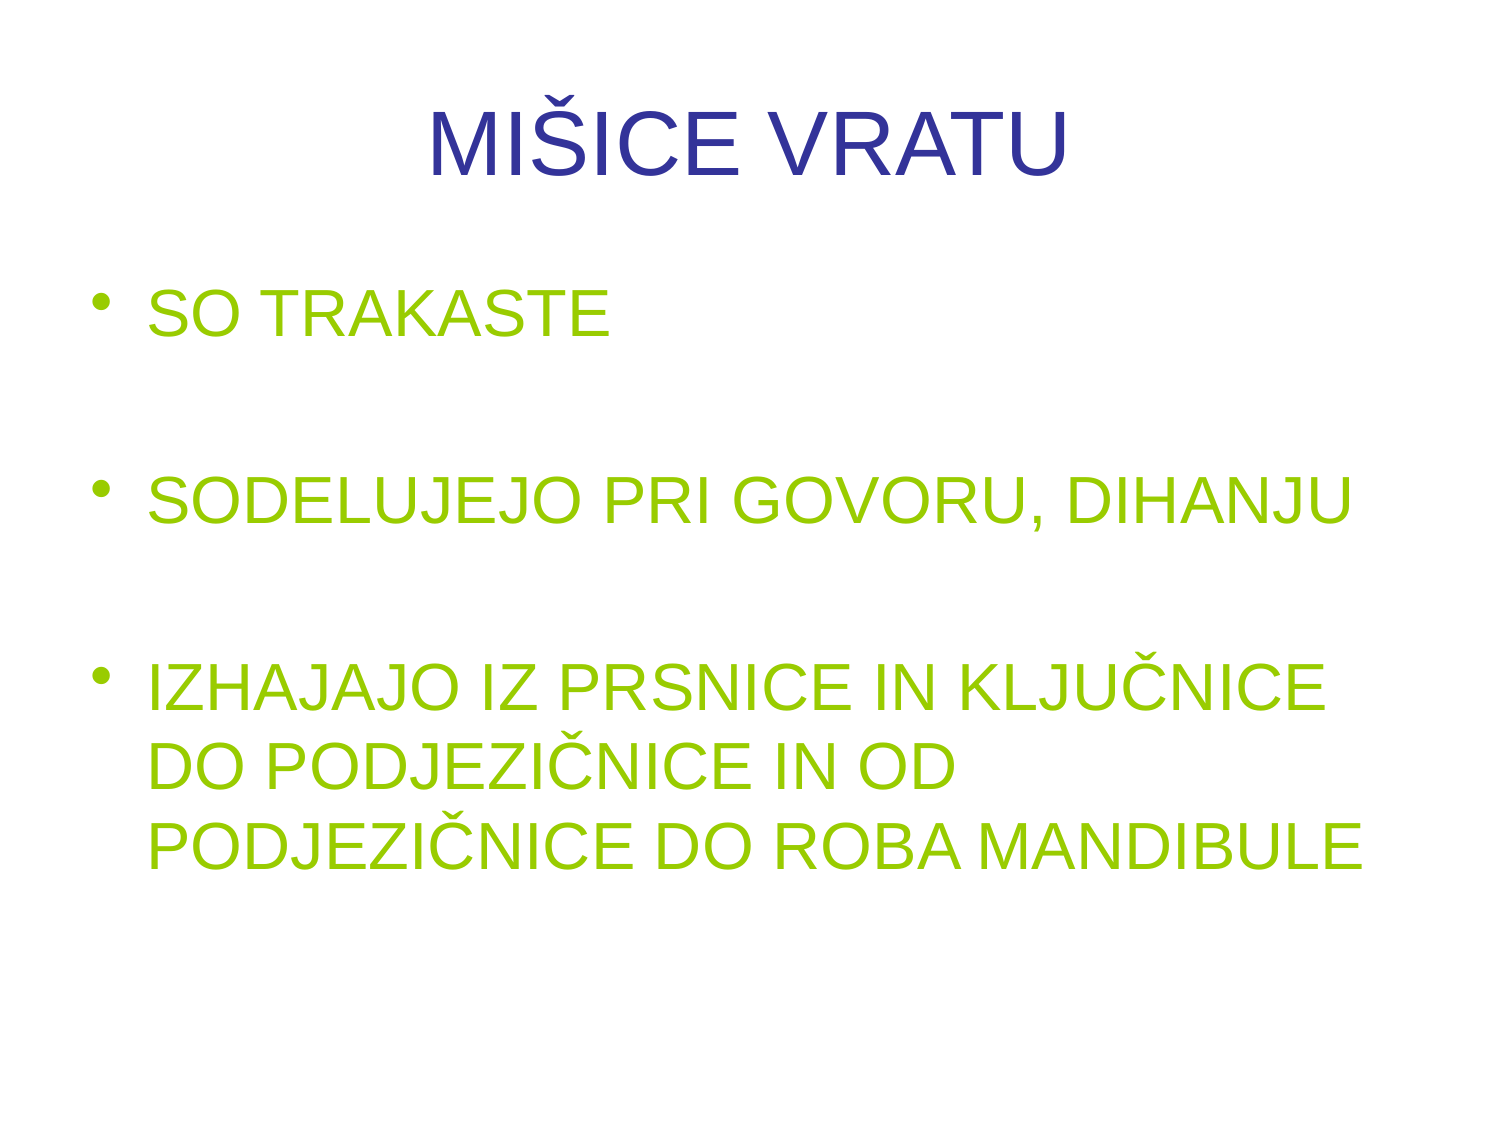

# MIŠICE VRATU
SO TRAKASTE
SODELUJEJO PRI GOVORU, DIHANJU
IZHAJAJO IZ PRSNICE IN KLJUČNICE DO PODJEZIČNICE IN OD PODJEZIČNICE DO ROBA MANDIBULE